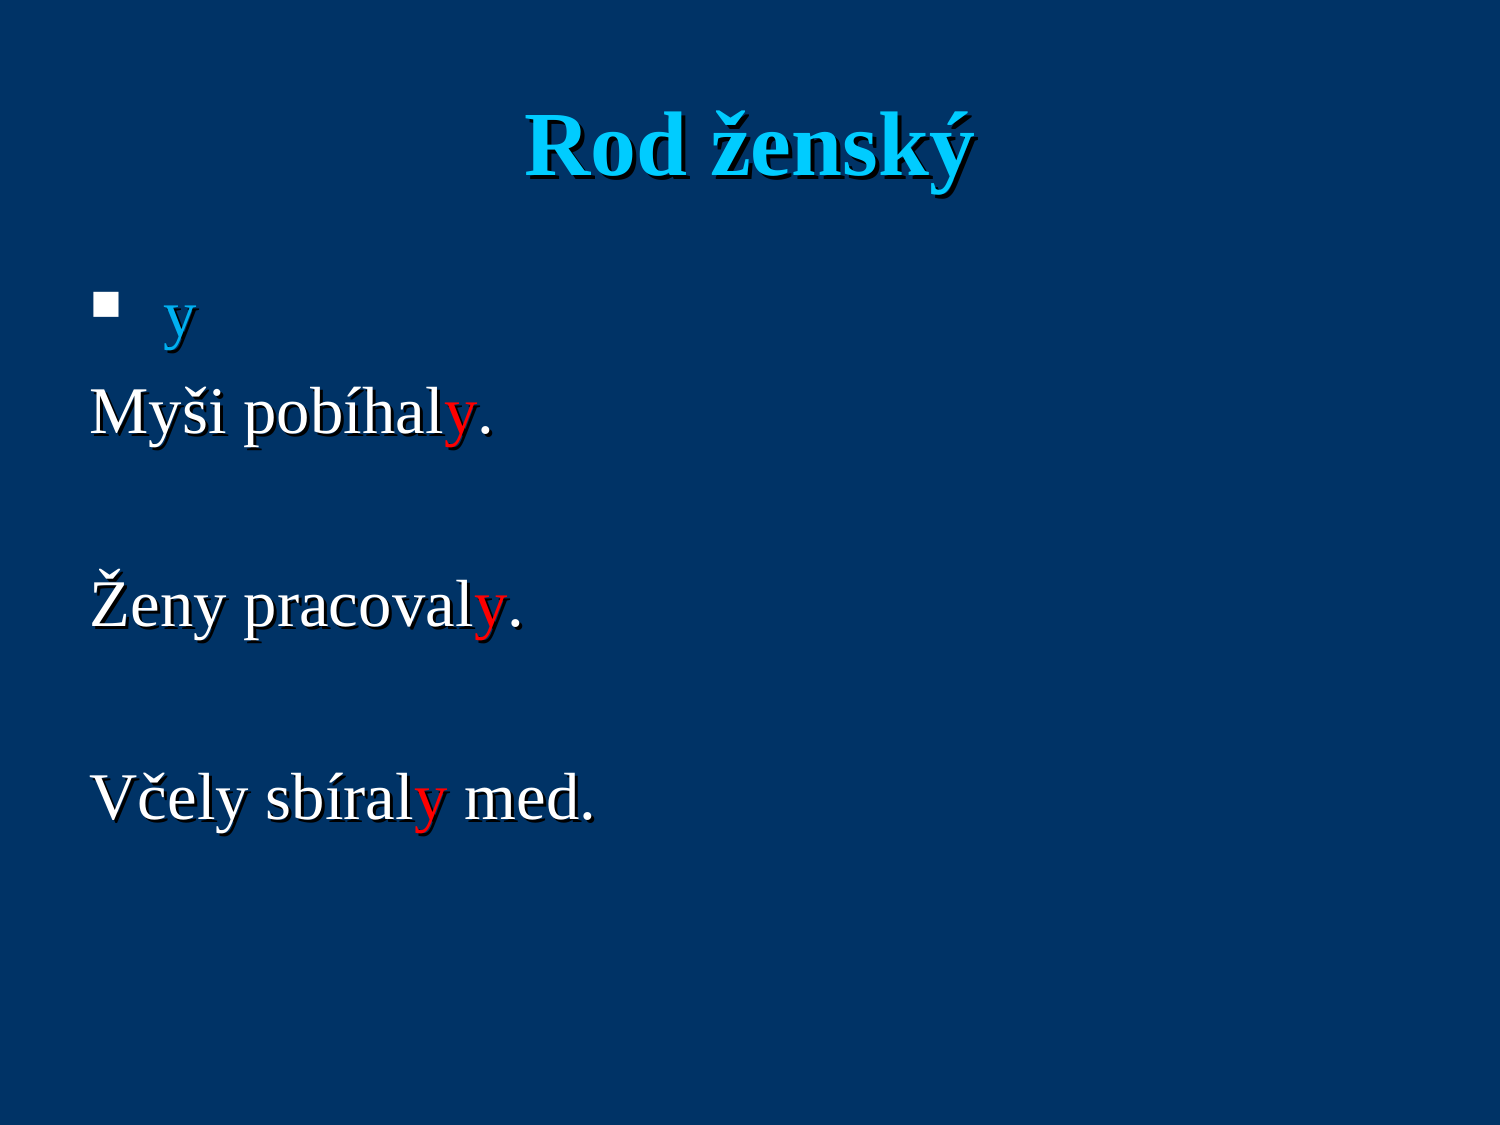

Rod ženský
 y
Myši pobíhaly.
Ženy pracovaly.
Včely sbíraly med.